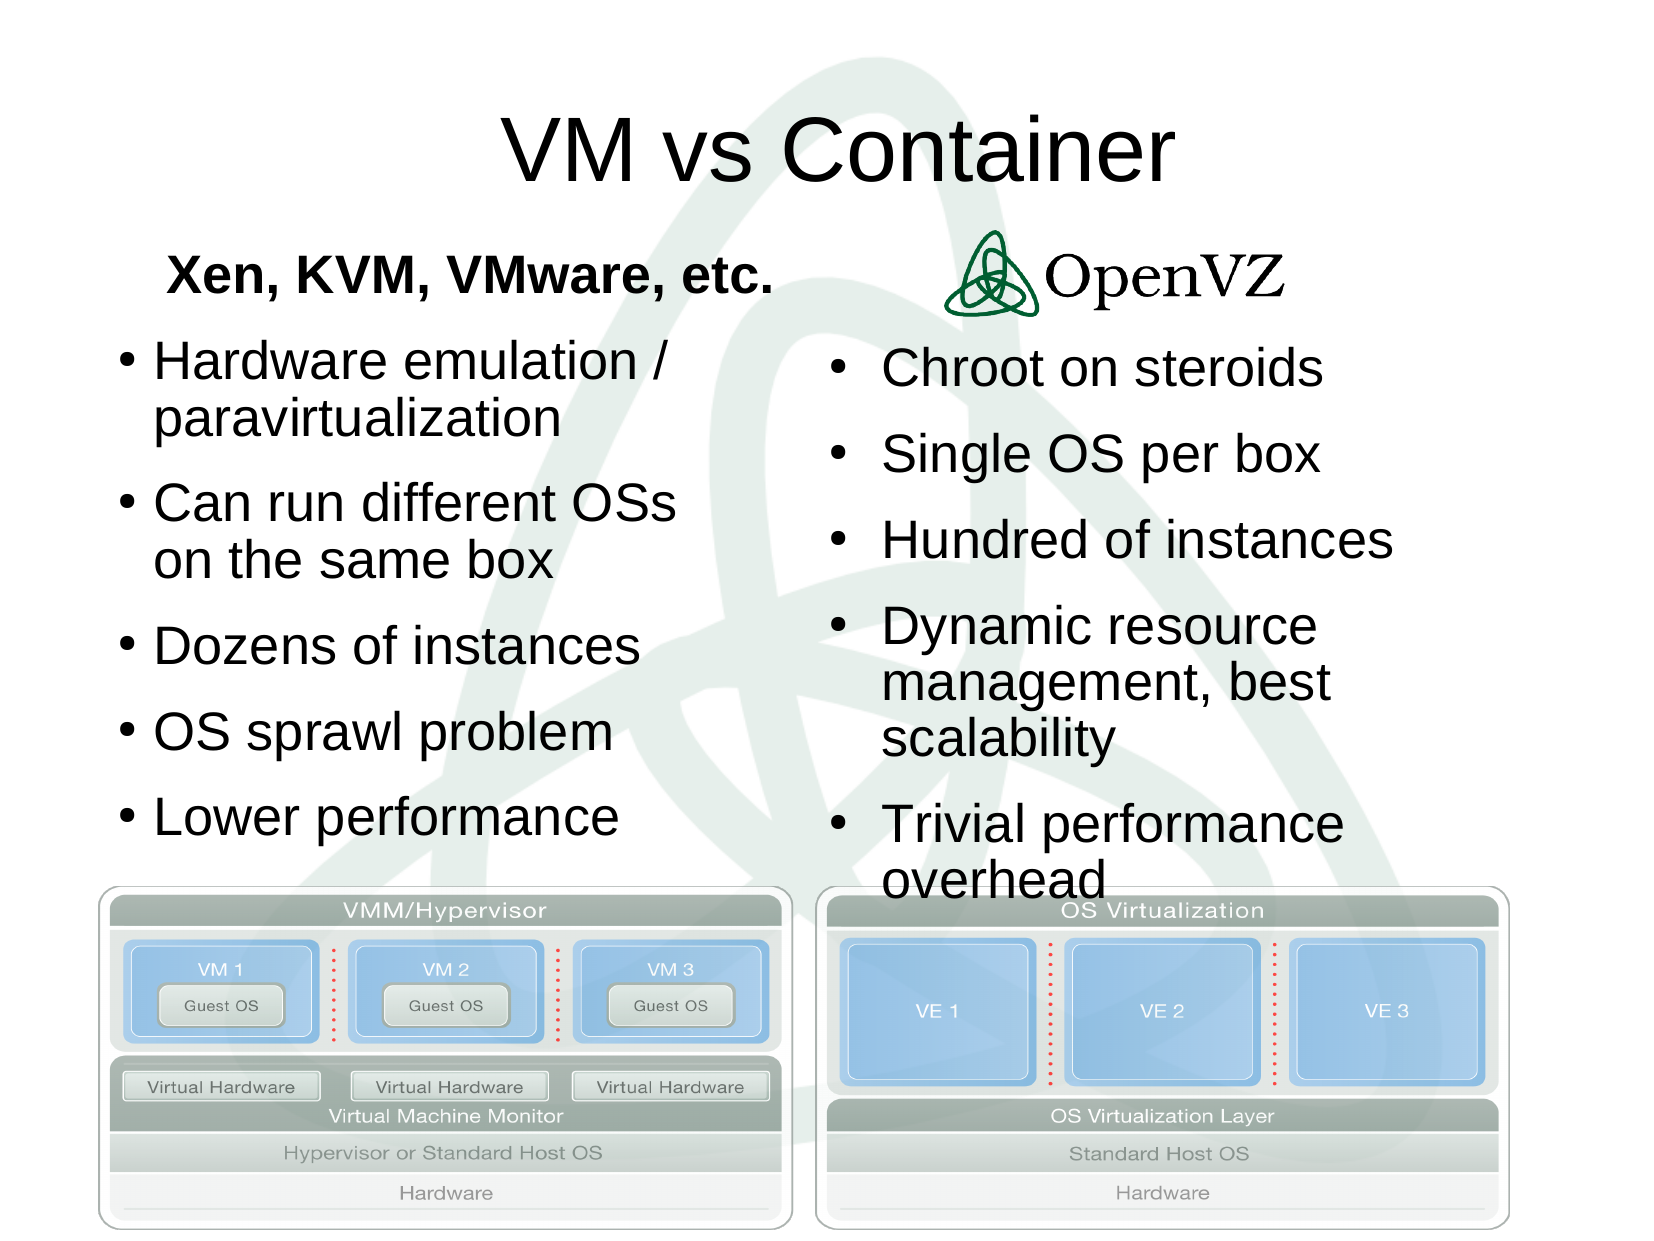

# VM vs Container
Xen, KVM, VMware, etc.
Hardware emulation / paravirtualization
Can run different OSs
on the same box
Dozens of instances
OS sprawl problem
Lower performance
Chroot on steroids
Single OS per box
Hundred of instances
Dynamic resource management, best scalability
Trivial performance overhead